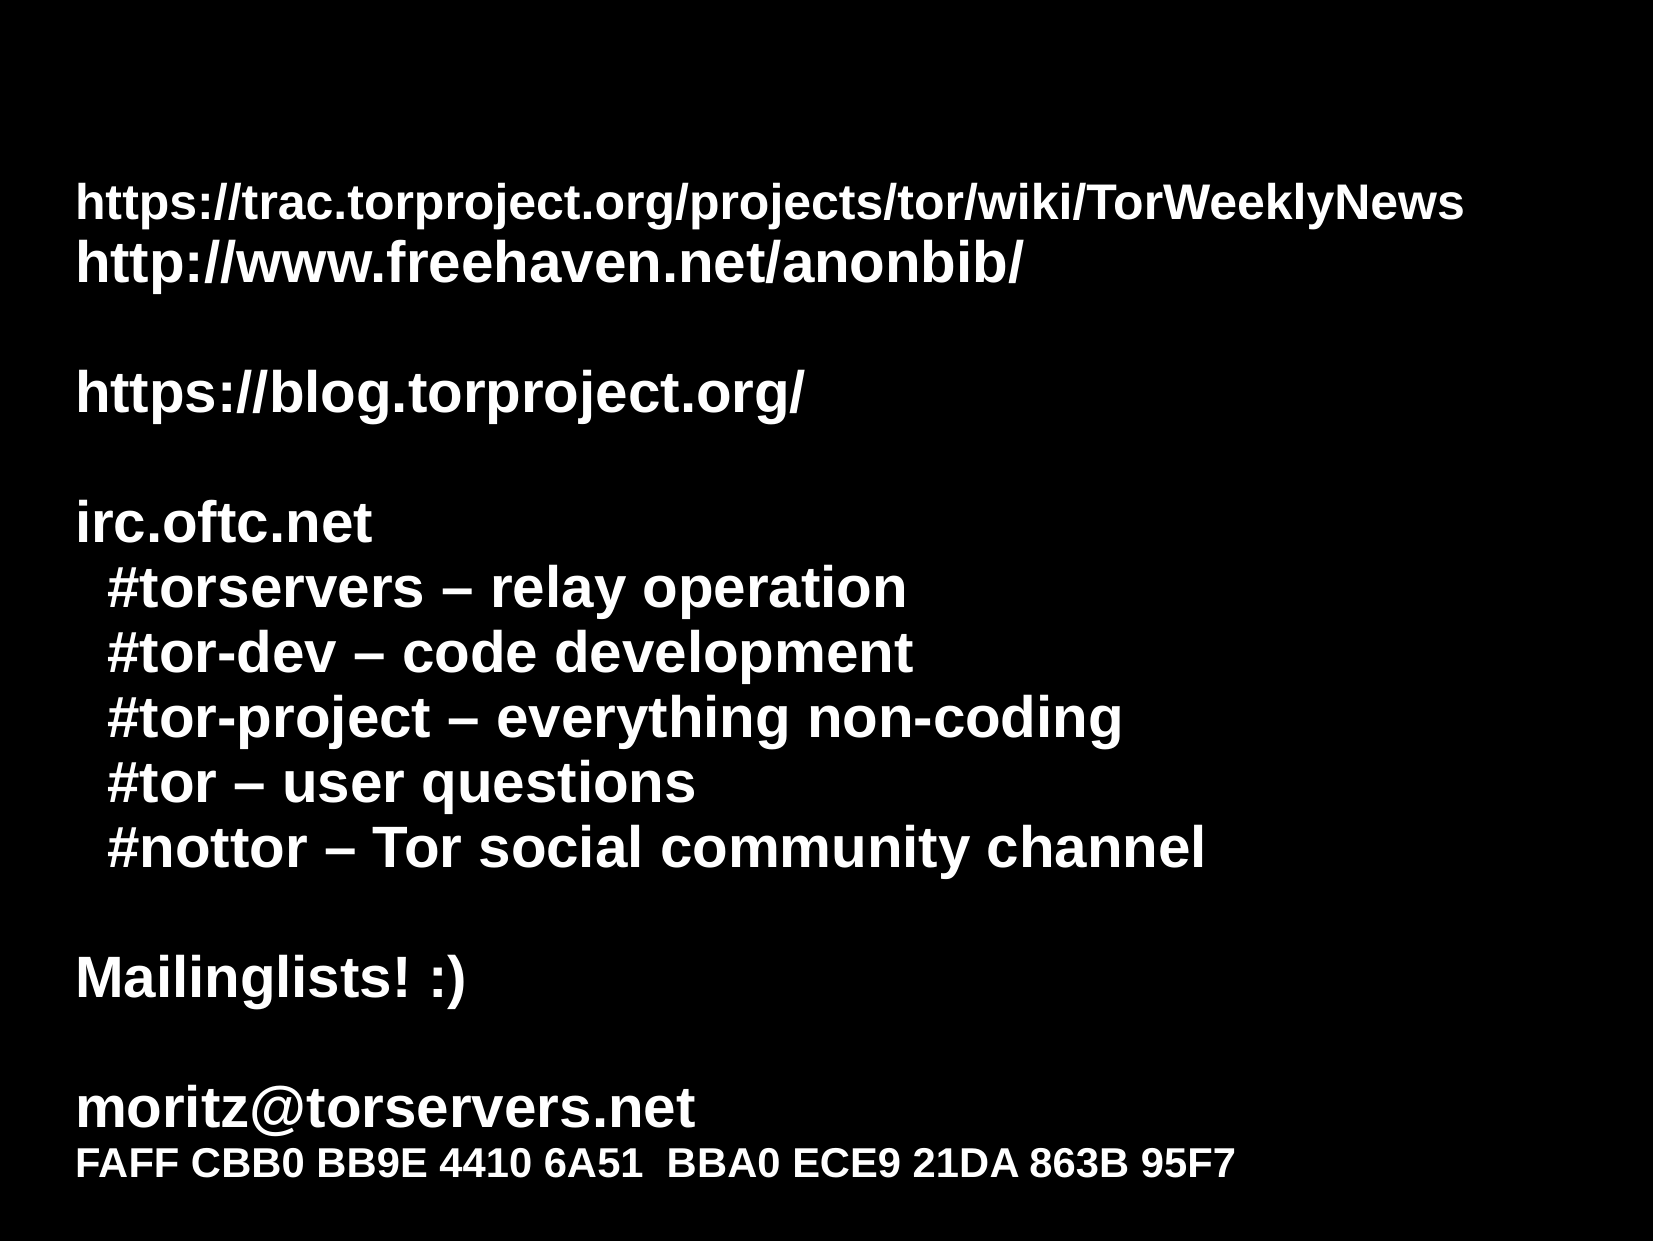

#
https://trac.torproject.org/projects/tor/wiki/TorWeeklyNews
http://www.freehaven.net/anonbib/
https://blog.torproject.org/
irc.oftc.net
 #torservers – relay operation
 #tor-dev – code development
 #tor-project – everything non-coding
 #tor – user questions
 #nottor – Tor social community channel
Mailinglists! :)
moritz@torservers.net
FAFF CBB0 BB9E 4410 6A51 BBA0 ECE9 21DA 863B 95F7